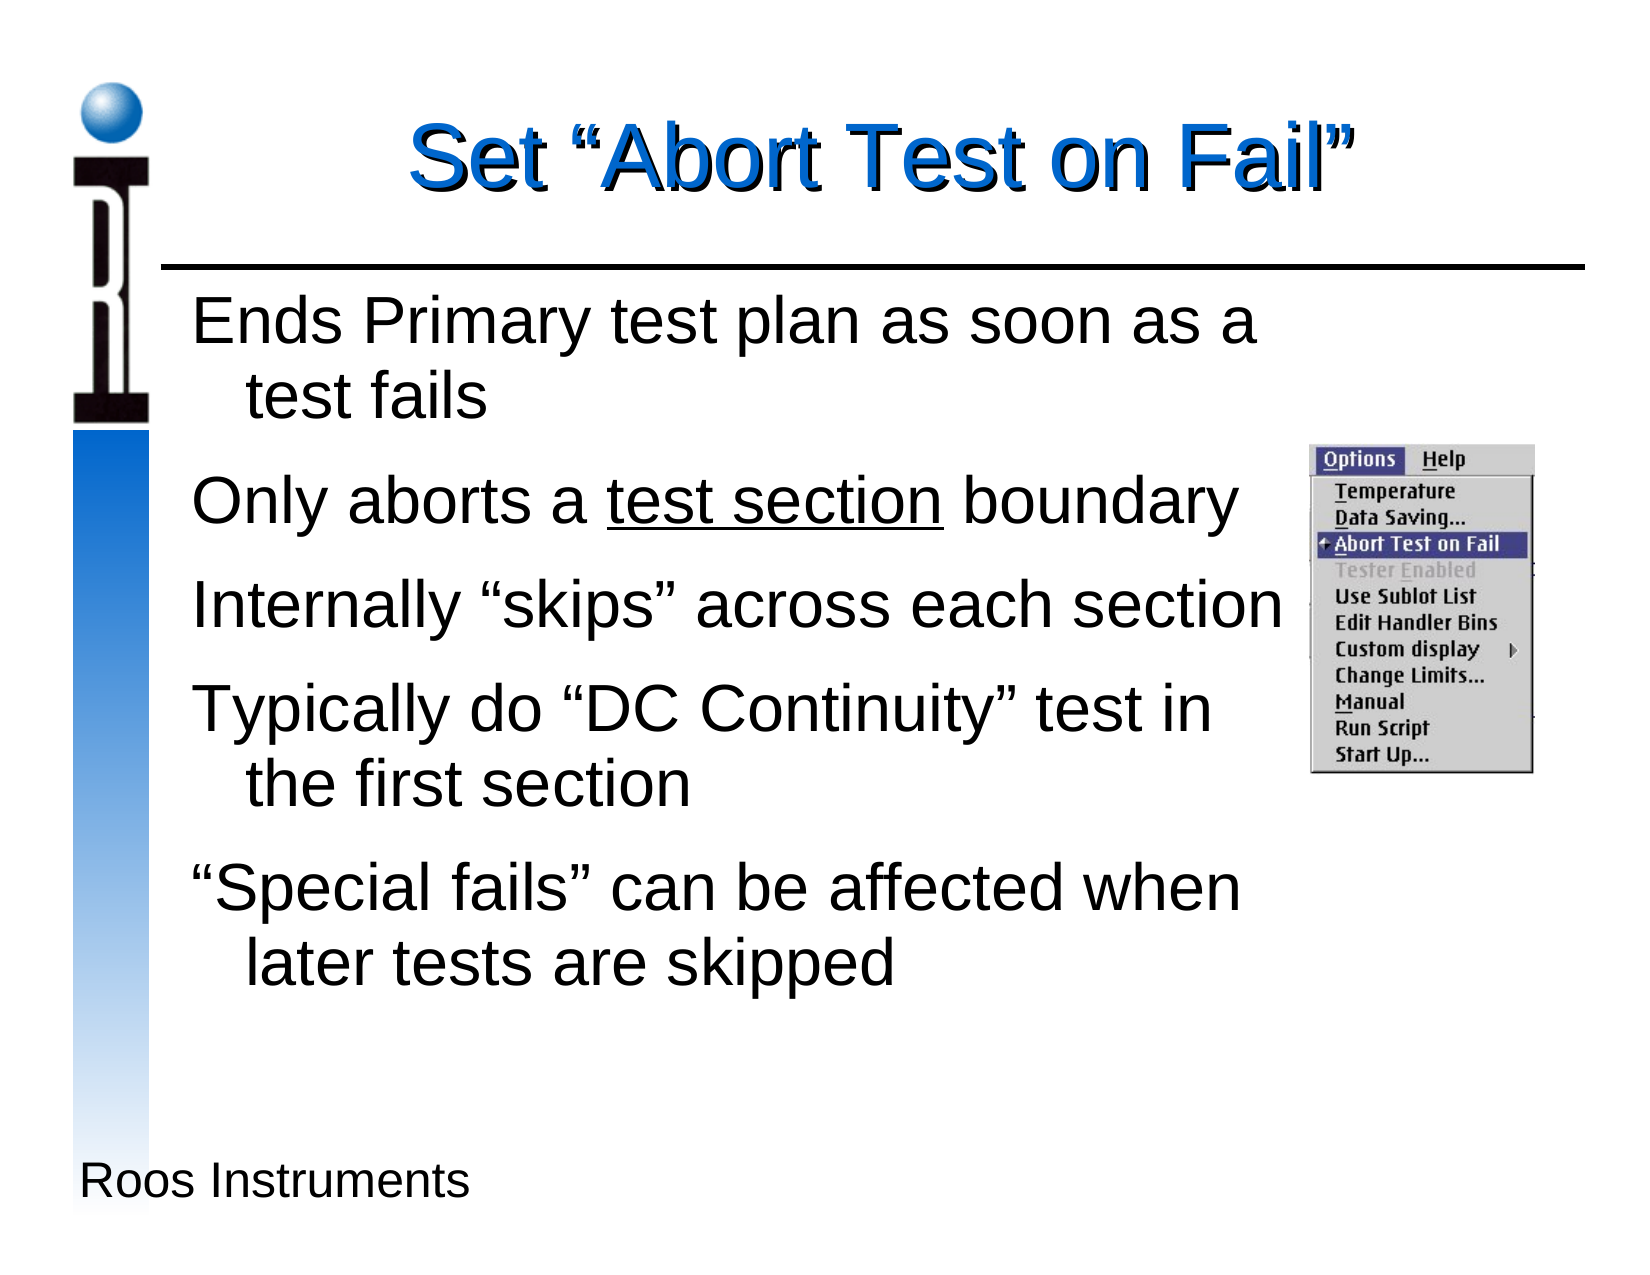

# Set “Abort Test on Fail”
Ends Primary test plan as soon as a test fails
Only aborts a test section boundary
Internally “skips” across each section
Typically do “DC Continuity” test in the first section
“Special fails” can be affected when later tests are skipped